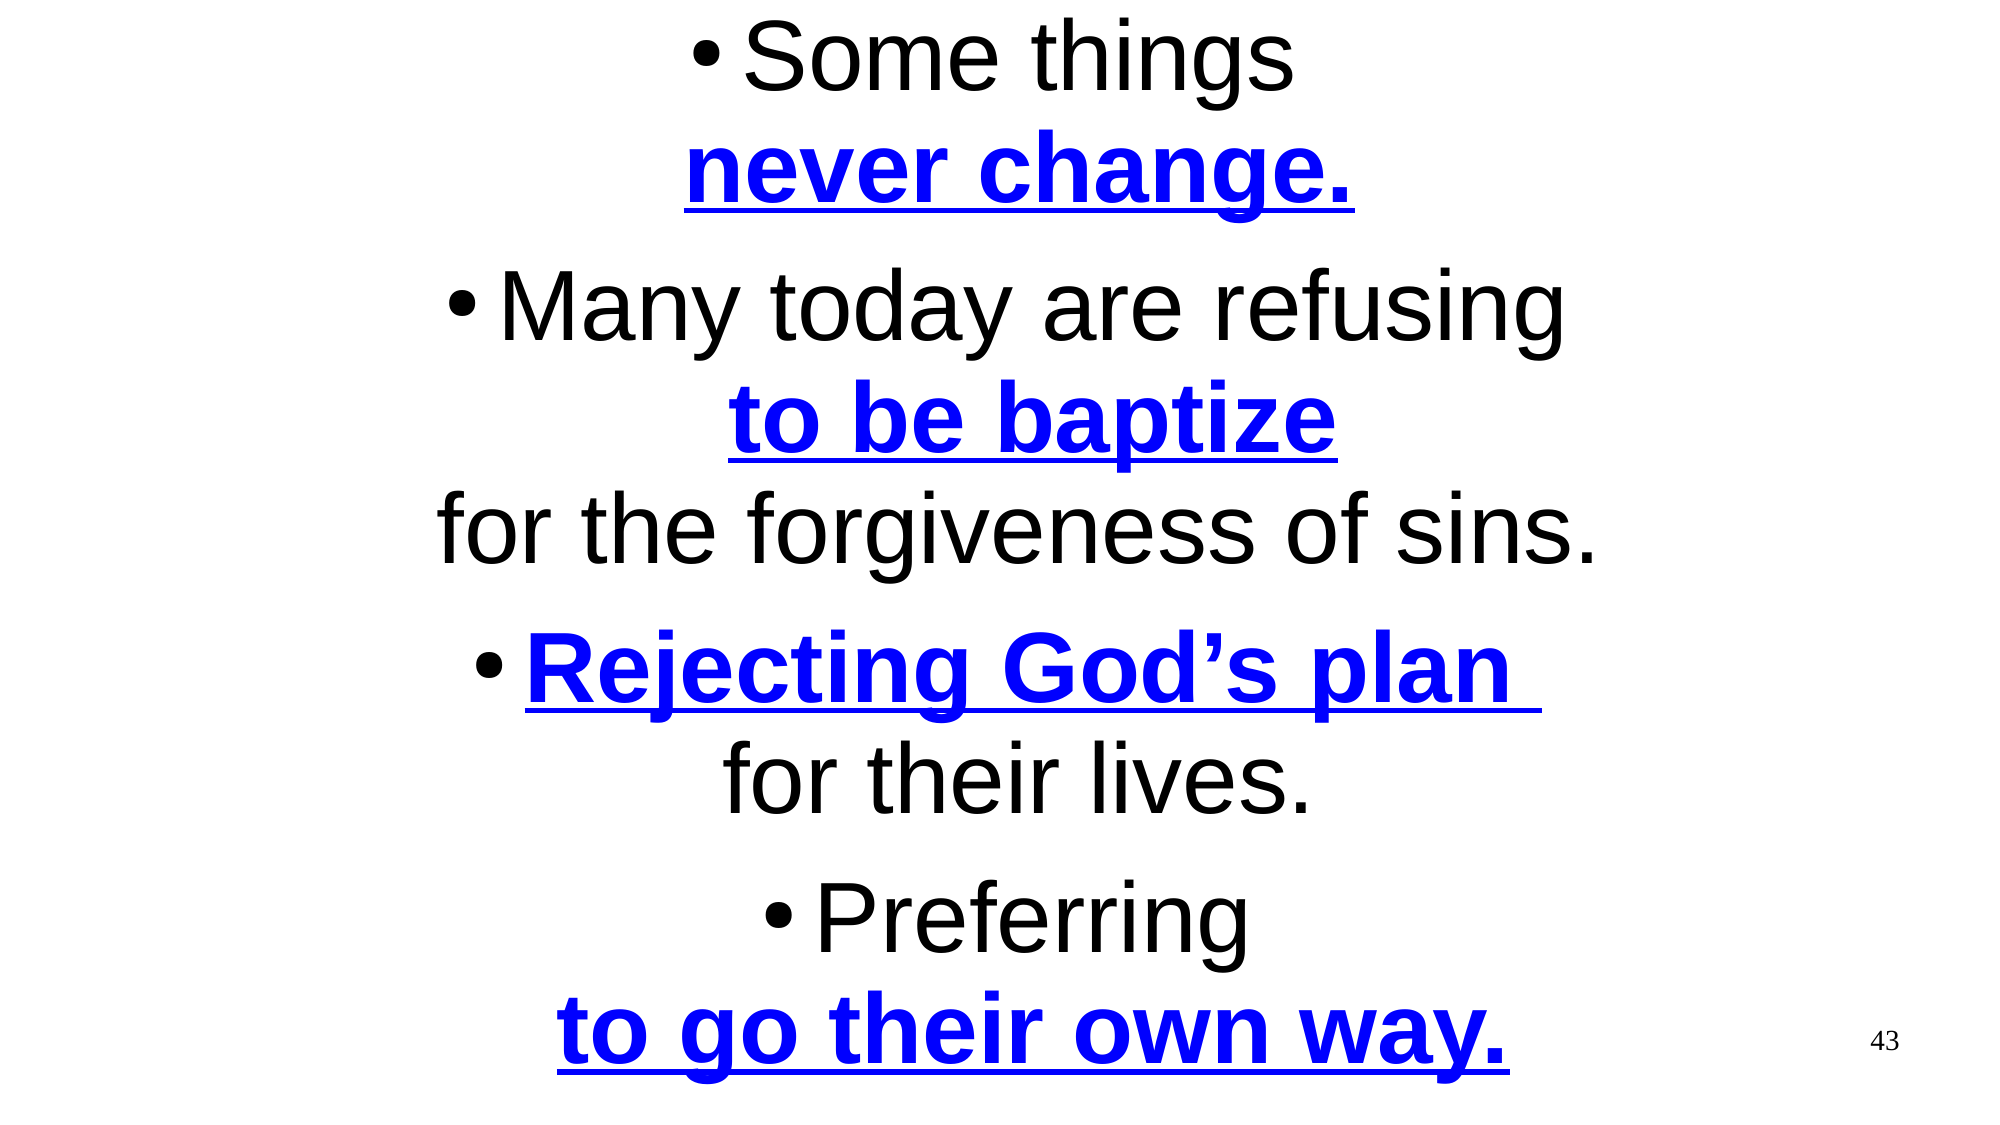

# Some things never change.
Many today are refusing
 to be baptize
for the forgiveness of sins.
Rejecting God’s plan
for their lives.
Preferring
to go their own way.
43